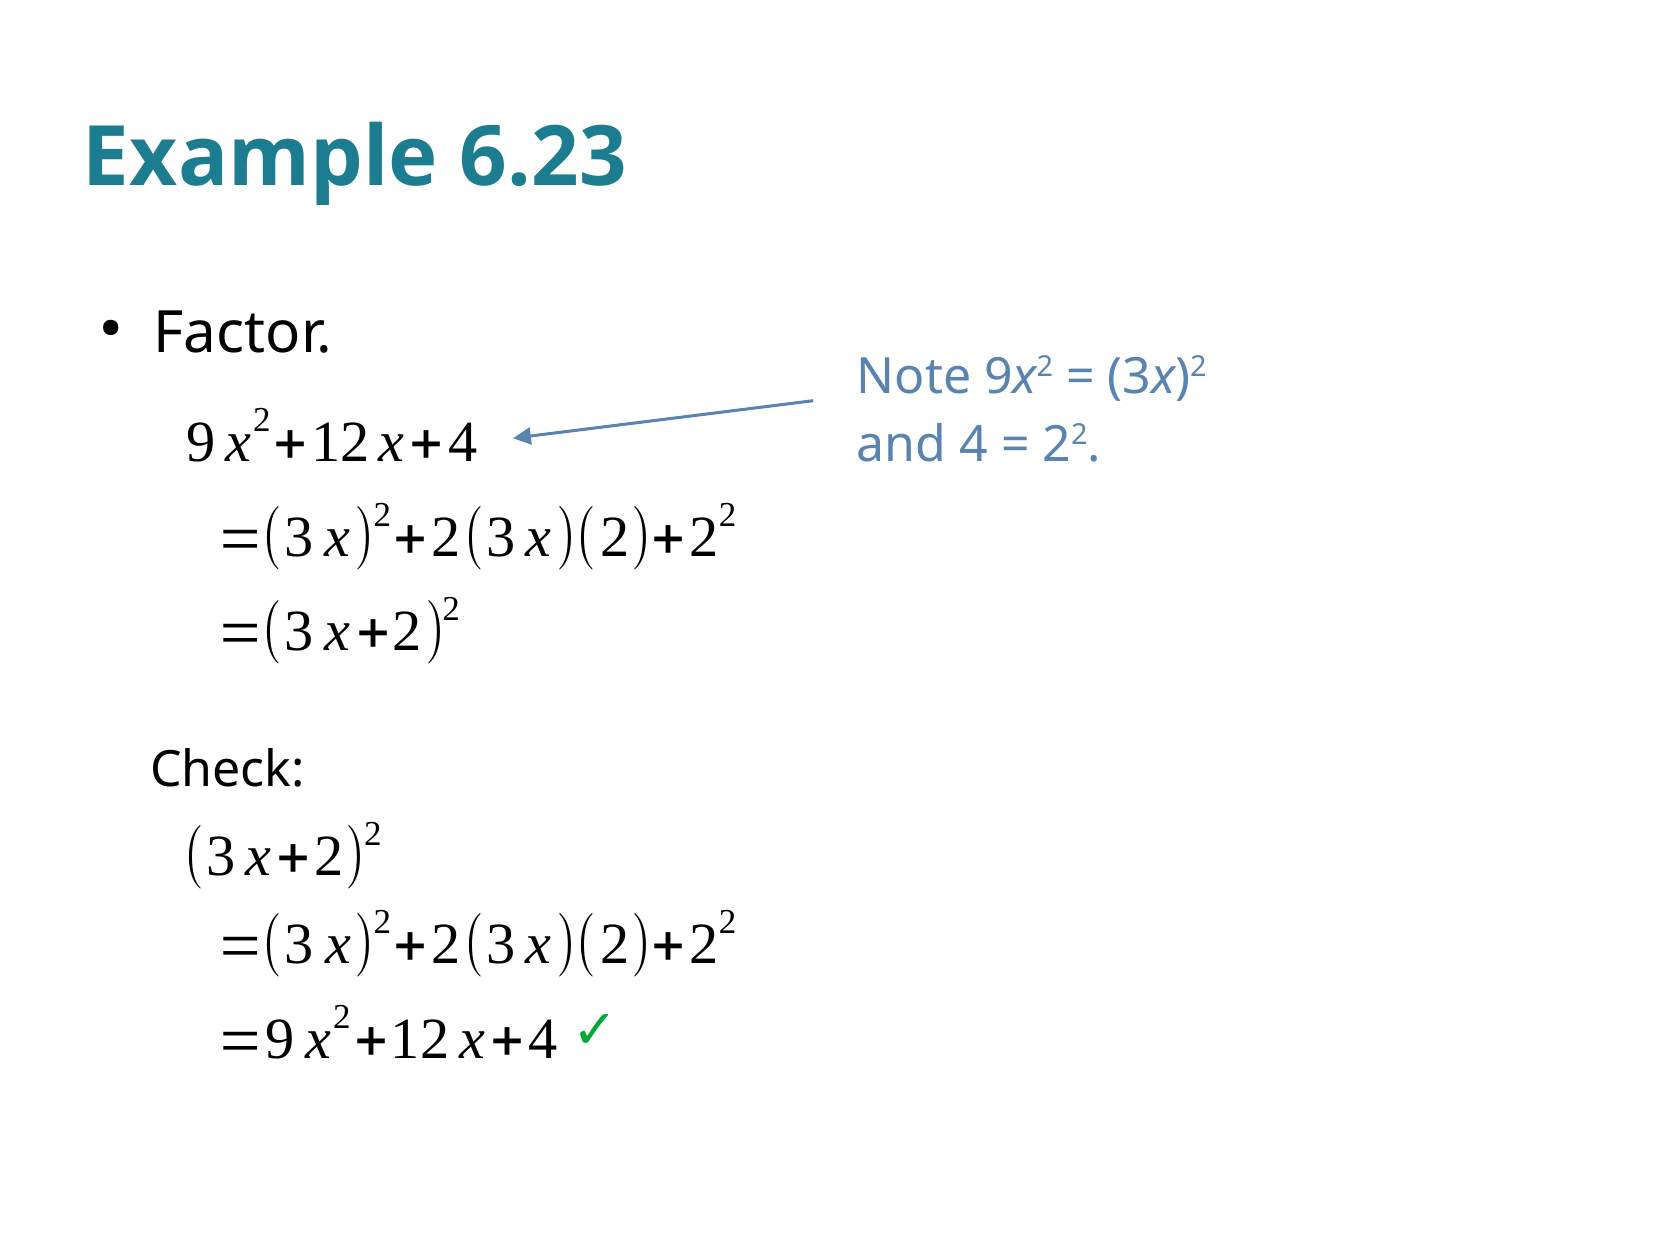

# Example 6.23
Factor.
Note 9x2 = (3x)2 and 4 = 22.
Check:
✓